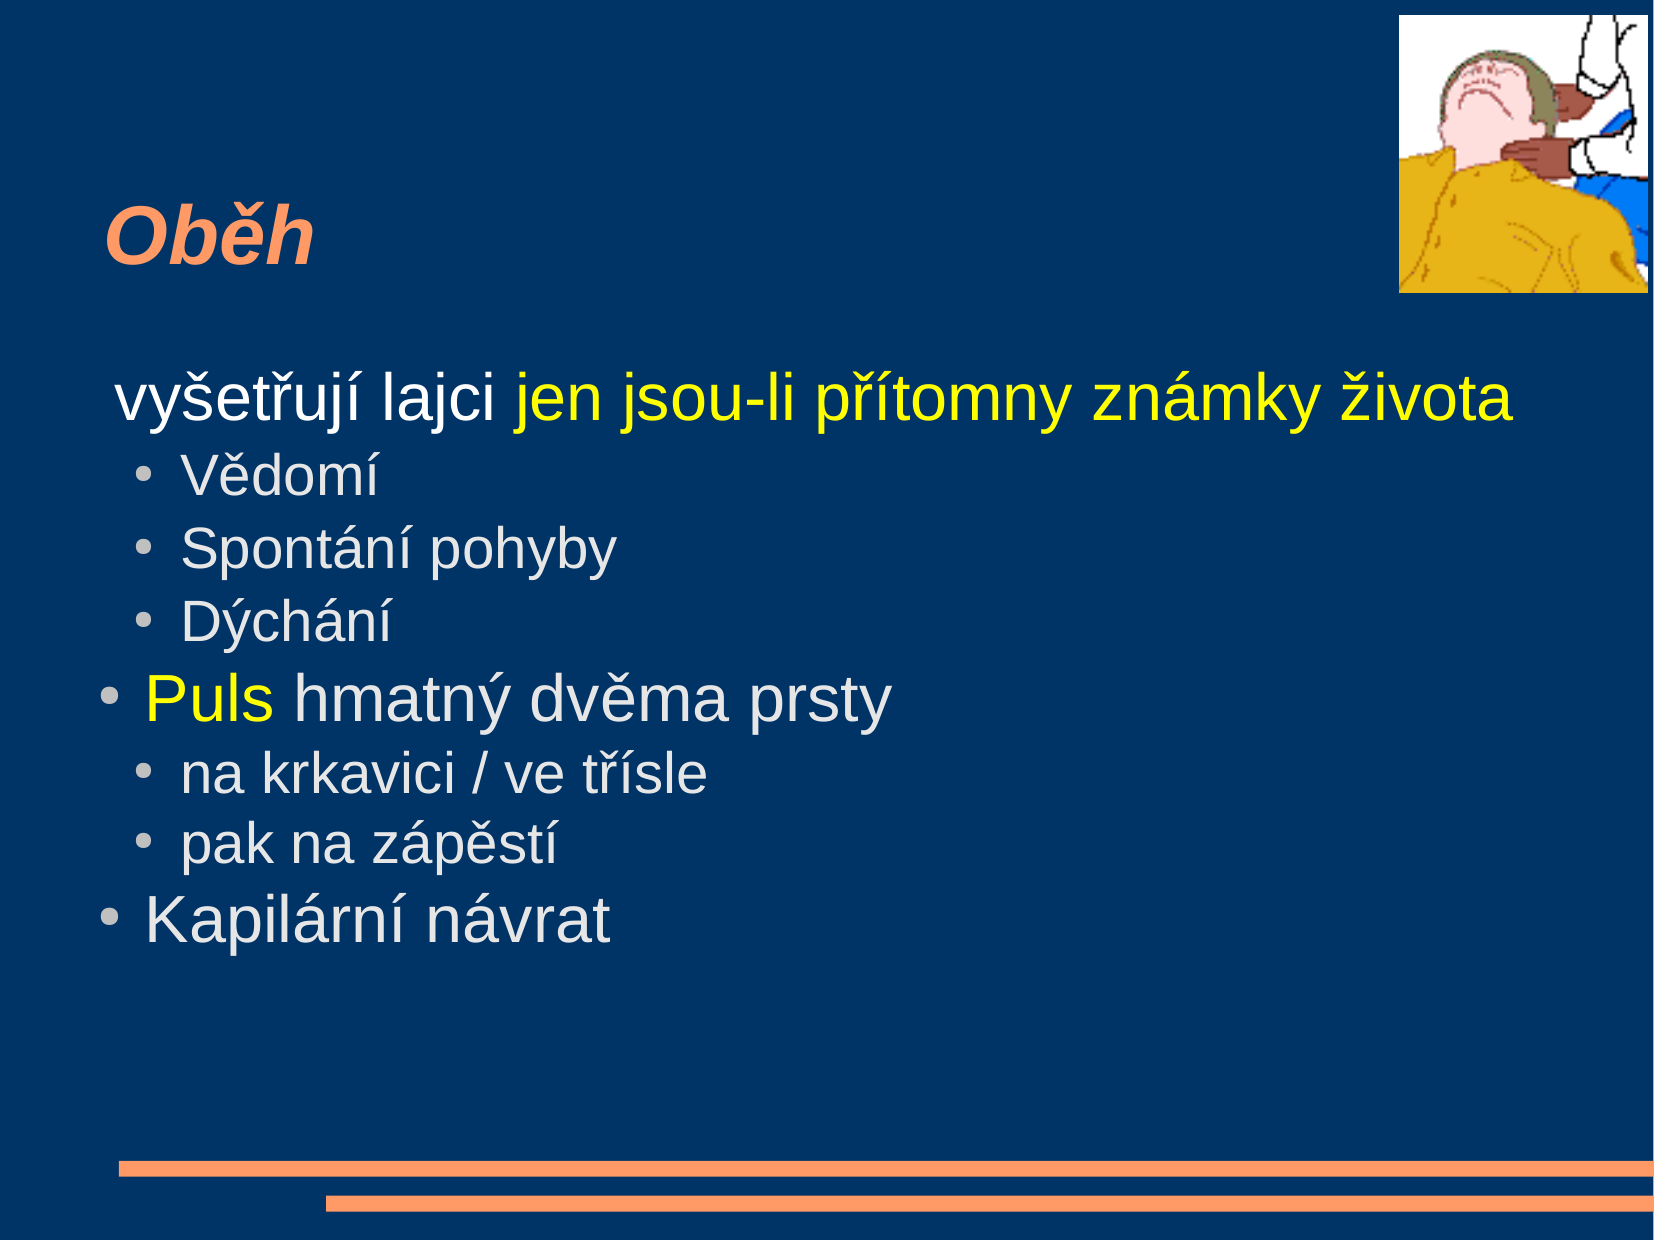

# Oběh
vyšetřují lajci jen jsou-li přítomny známky života
Vědomí
Spontání pohyby
Dýchání
Puls hmatný dvěma prsty
na krkavici / ve třísle
pak na zápěstí
Kapilární návrat